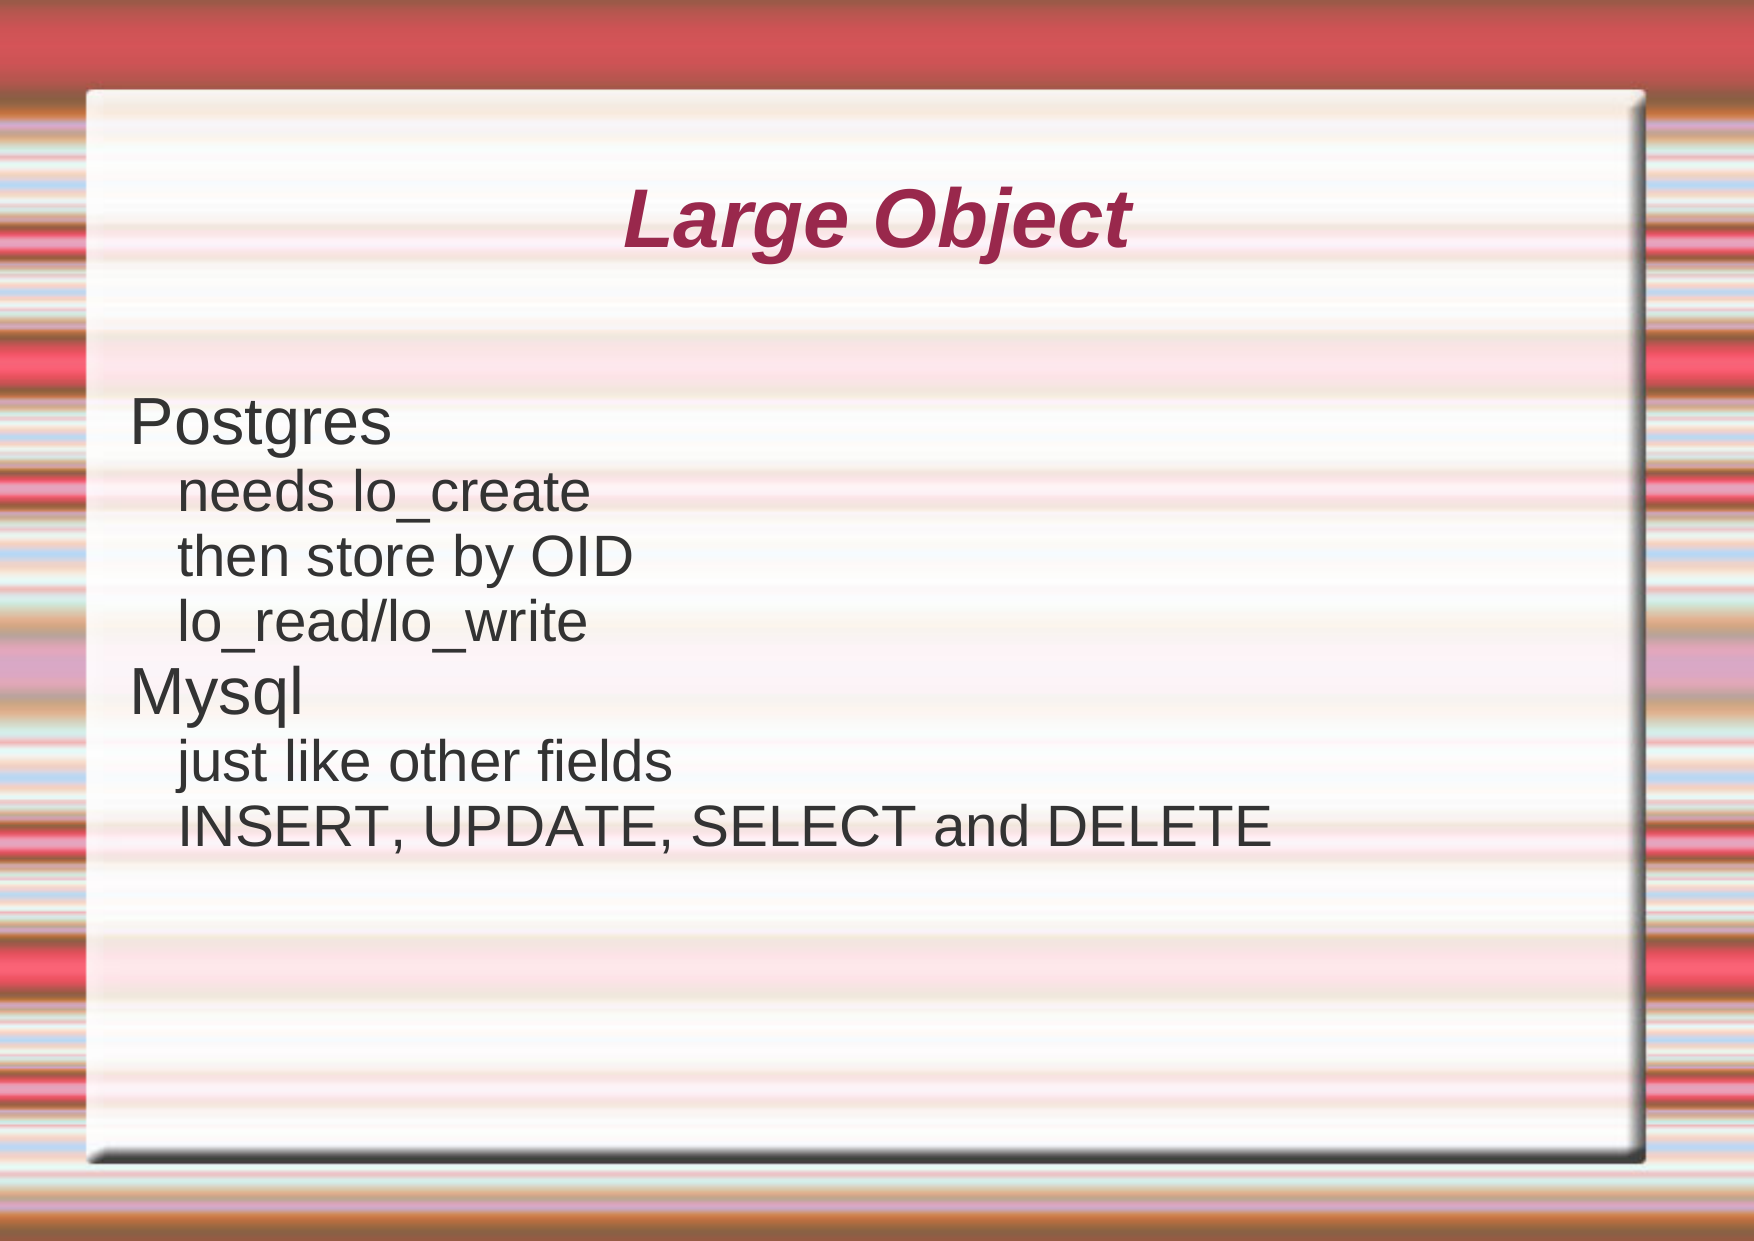

# Large Object
Postgres
needs lo_create
then store by OID
lo_read/lo_write
Mysql
just like other fields
INSERT, UPDATE, SELECT and DELETE